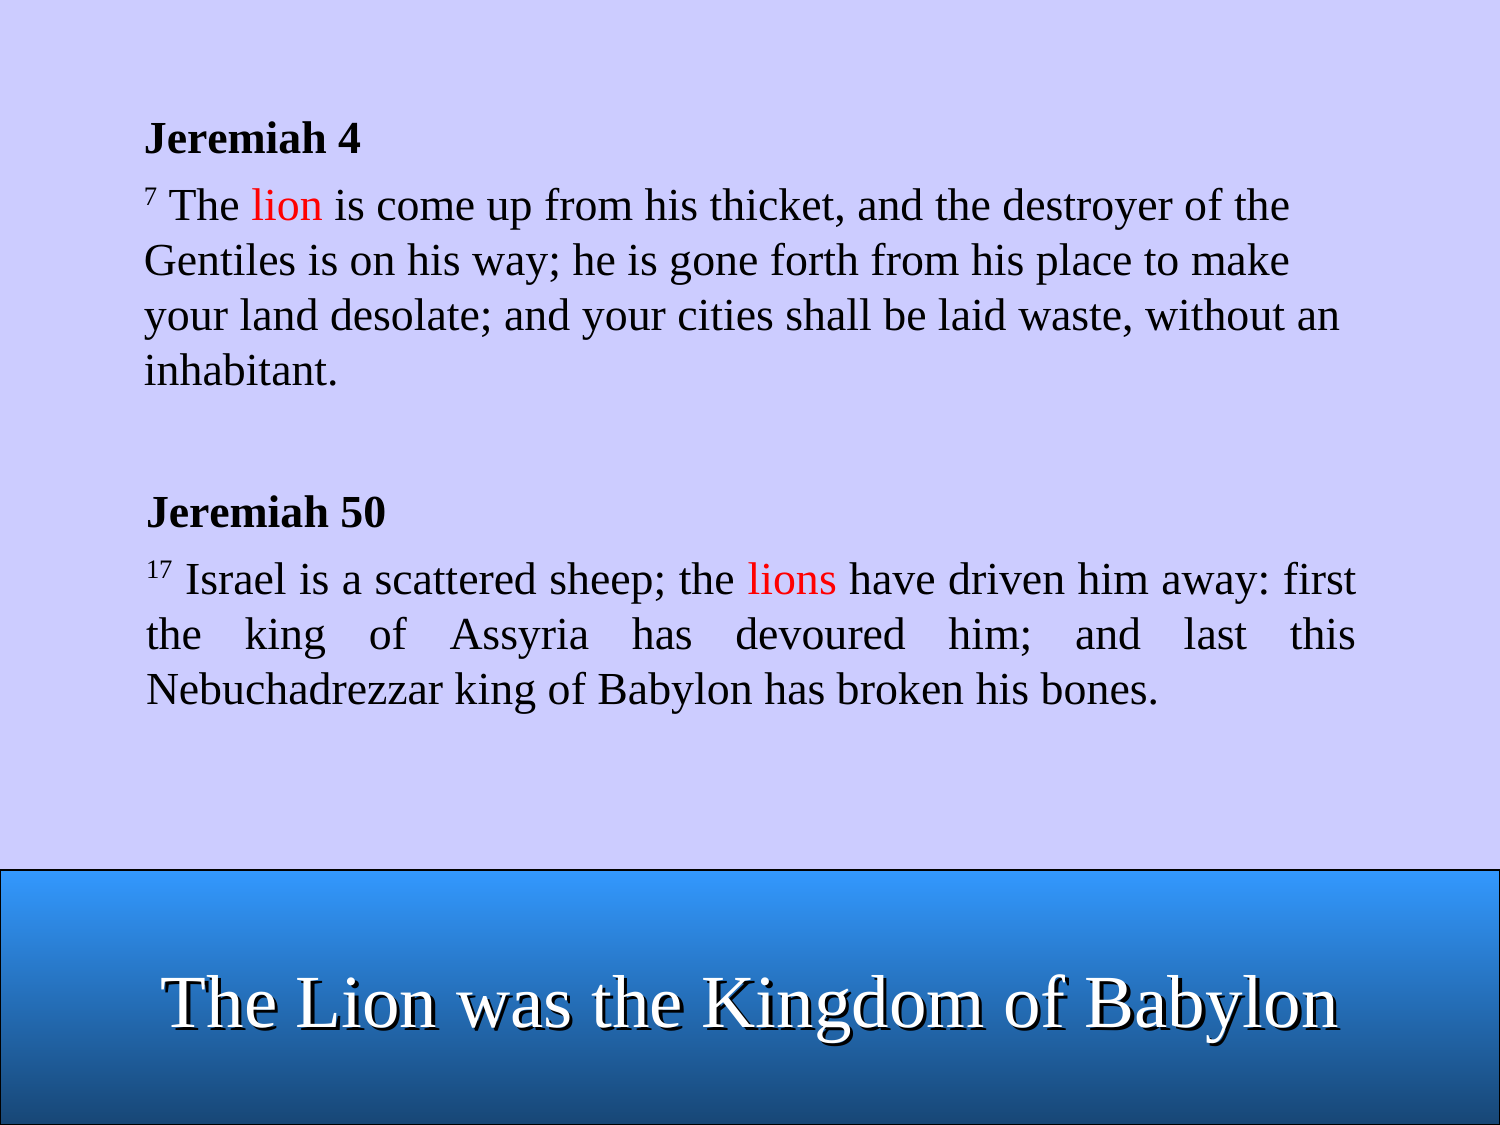

Jeremiah 4
7 The lion is come up from his thicket, and the destroyer of the Gentiles is on his way; he is gone forth from his place to make your land desolate; and your cities shall be laid waste, without an inhabitant.
Jeremiah 50
17 Israel is a scattered sheep; the lions have driven him away: first the king of Assyria has devoured him; and last this Nebuchadrezzar king of Babylon has broken his bones.
The Lion was the Kingdom of Babylon